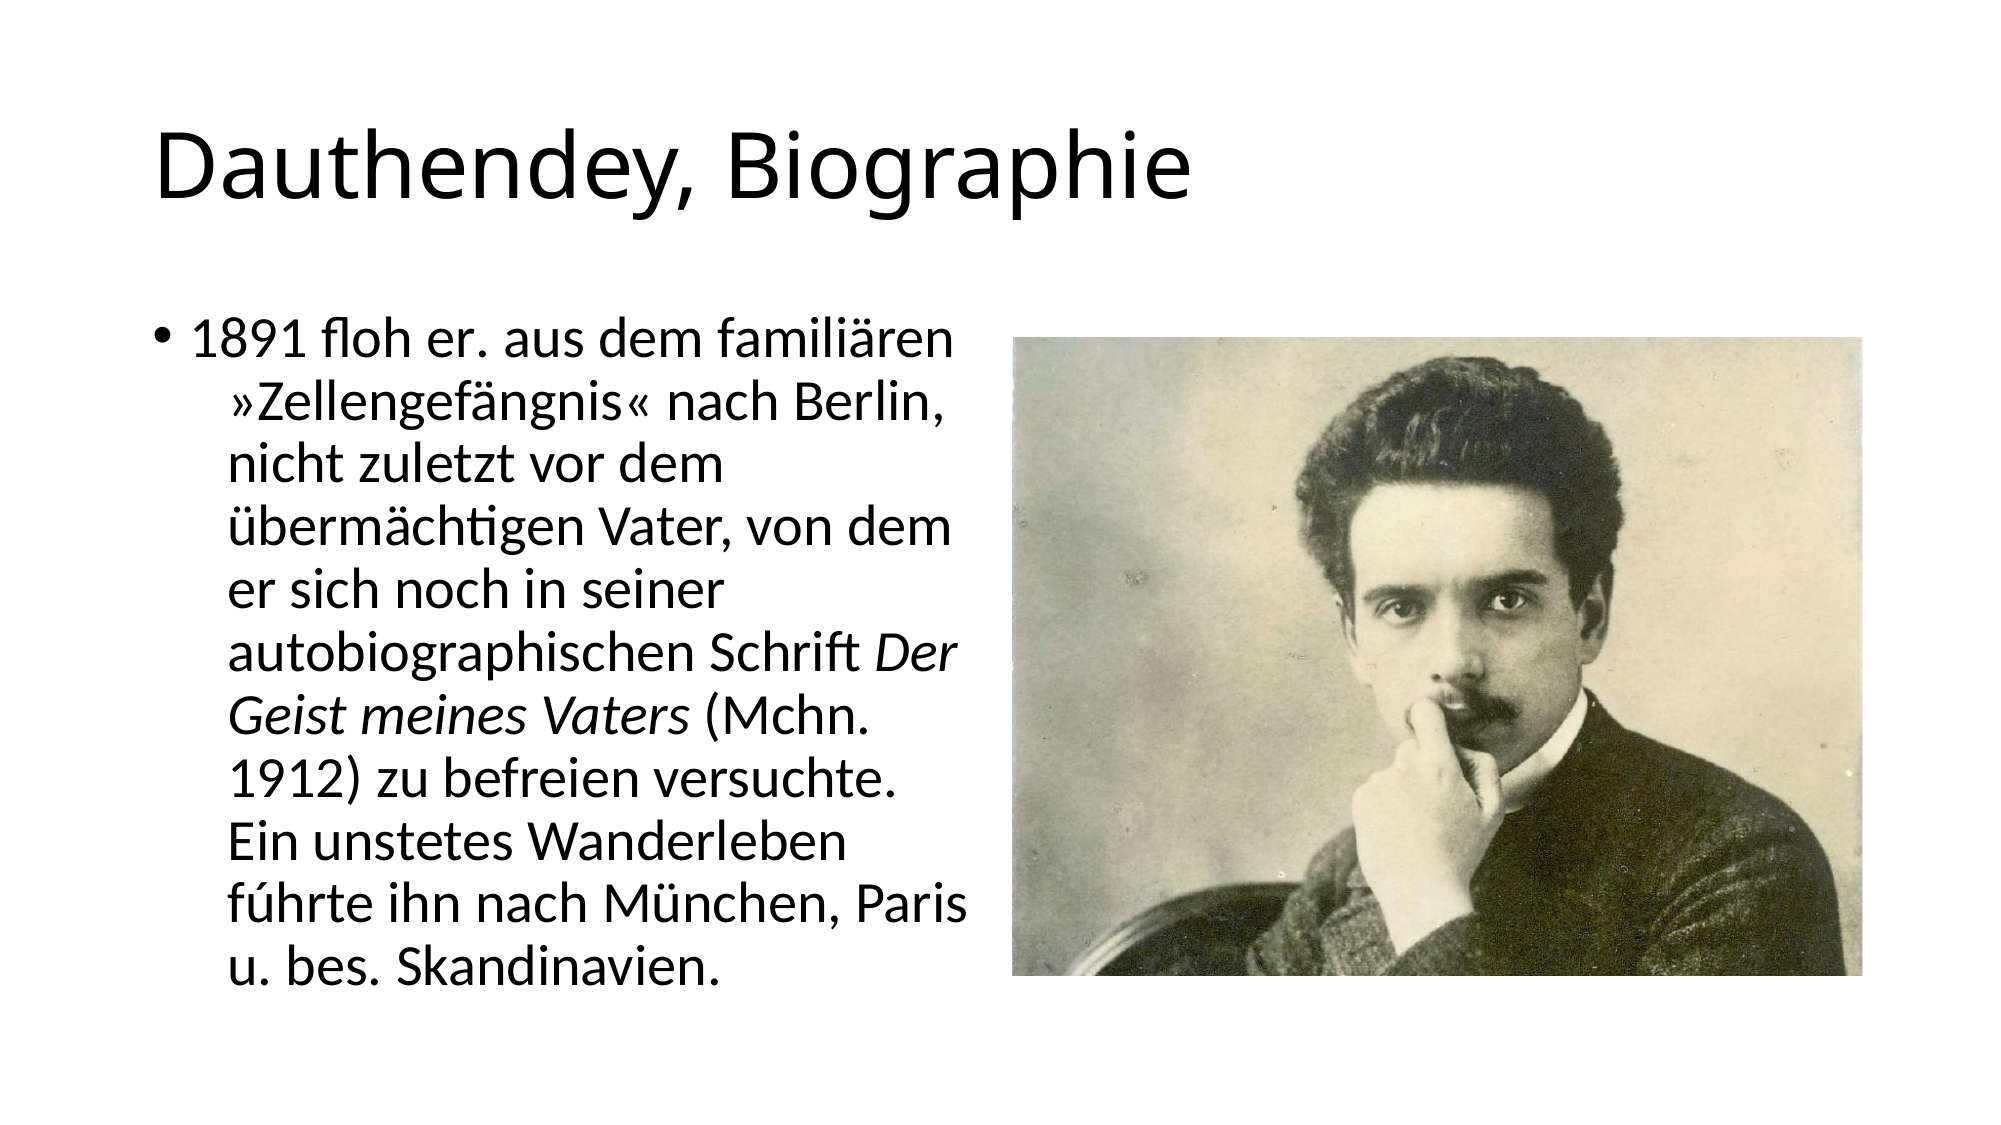

# Dauthendey, Biographie
1891 floh er. aus dem familiären »Zellengefängnis« nach Berlin, nicht zuletzt vor dem übermächtigen Vater, von dem er sich noch in seiner autobiographischen Schrift Der Geist meines Vaters (Mchn. 1912) zu befreien versuchte. Ein unstetes Wanderleben fúhrte ihn nach München, Paris u. bes. Skandinavien.